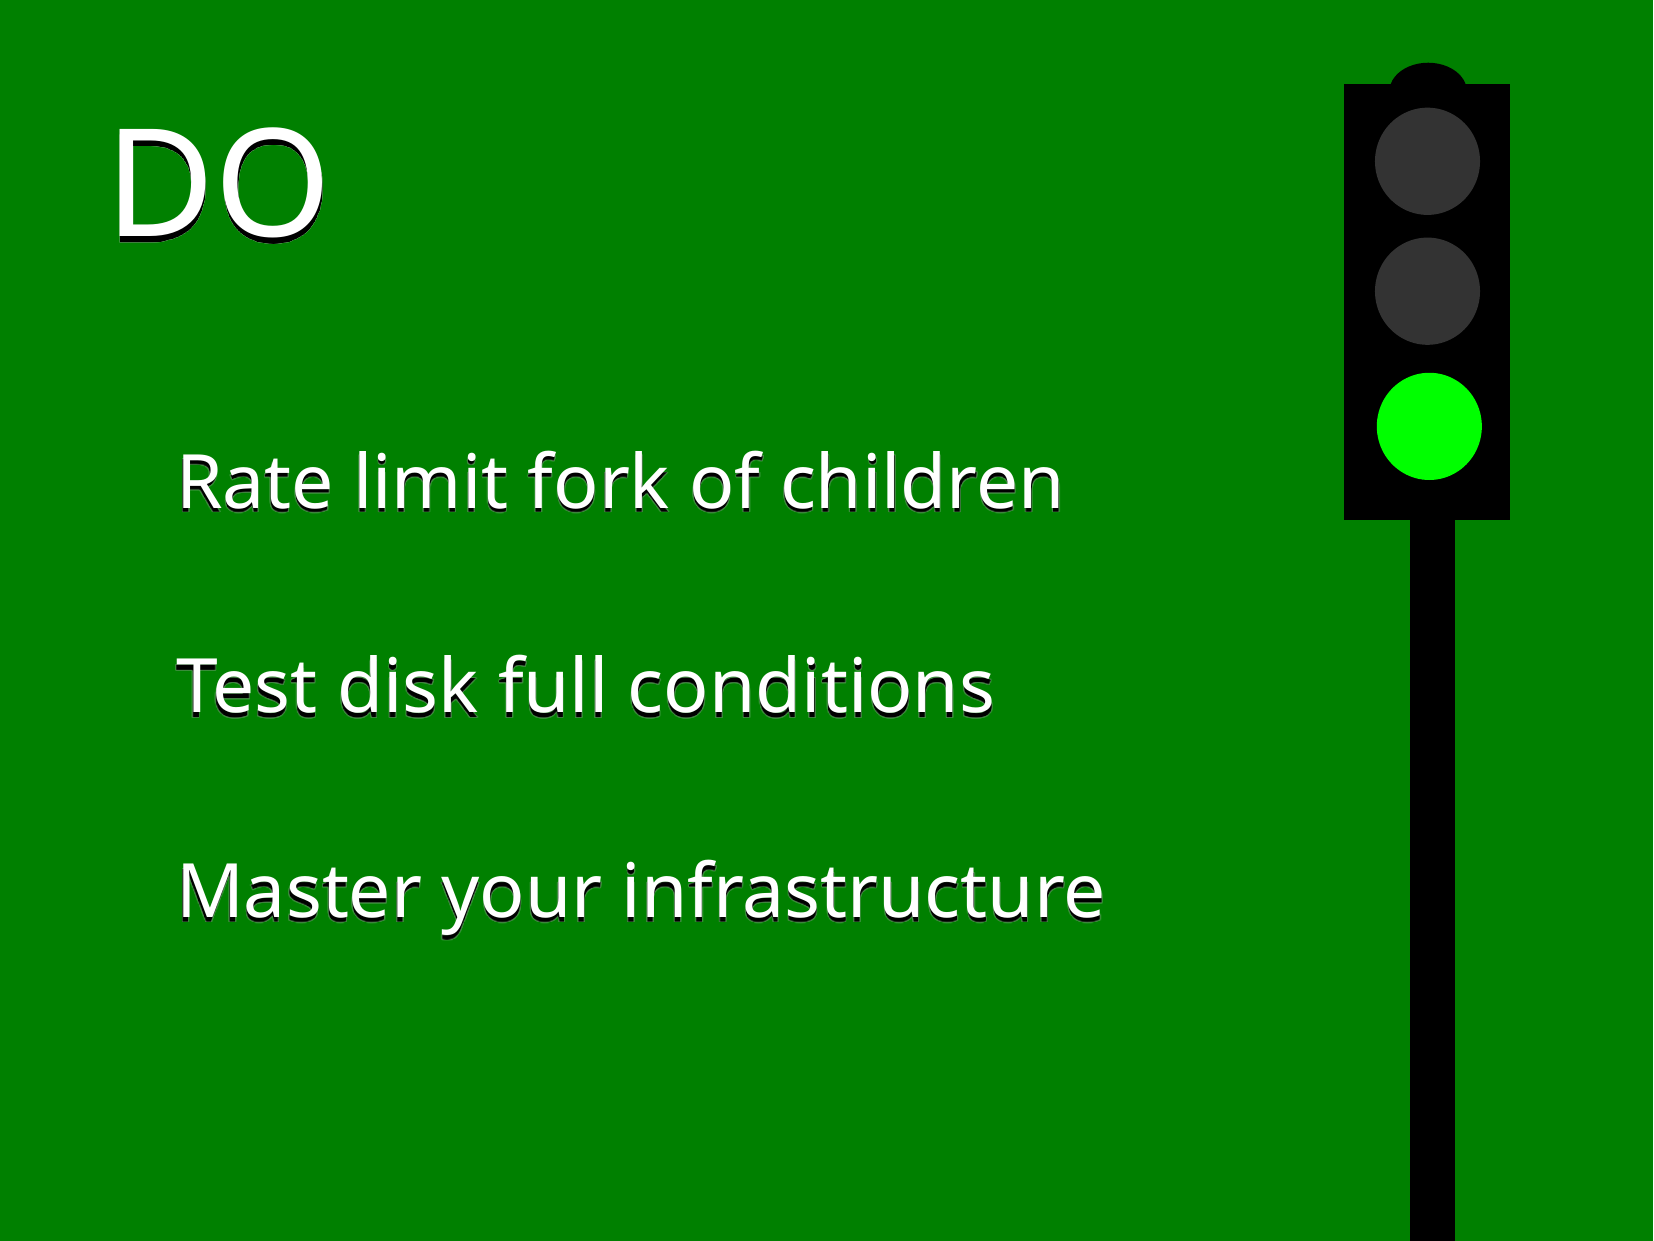

# DO
Rate limit fork of children
Test disk full conditions
Master your infrastructure